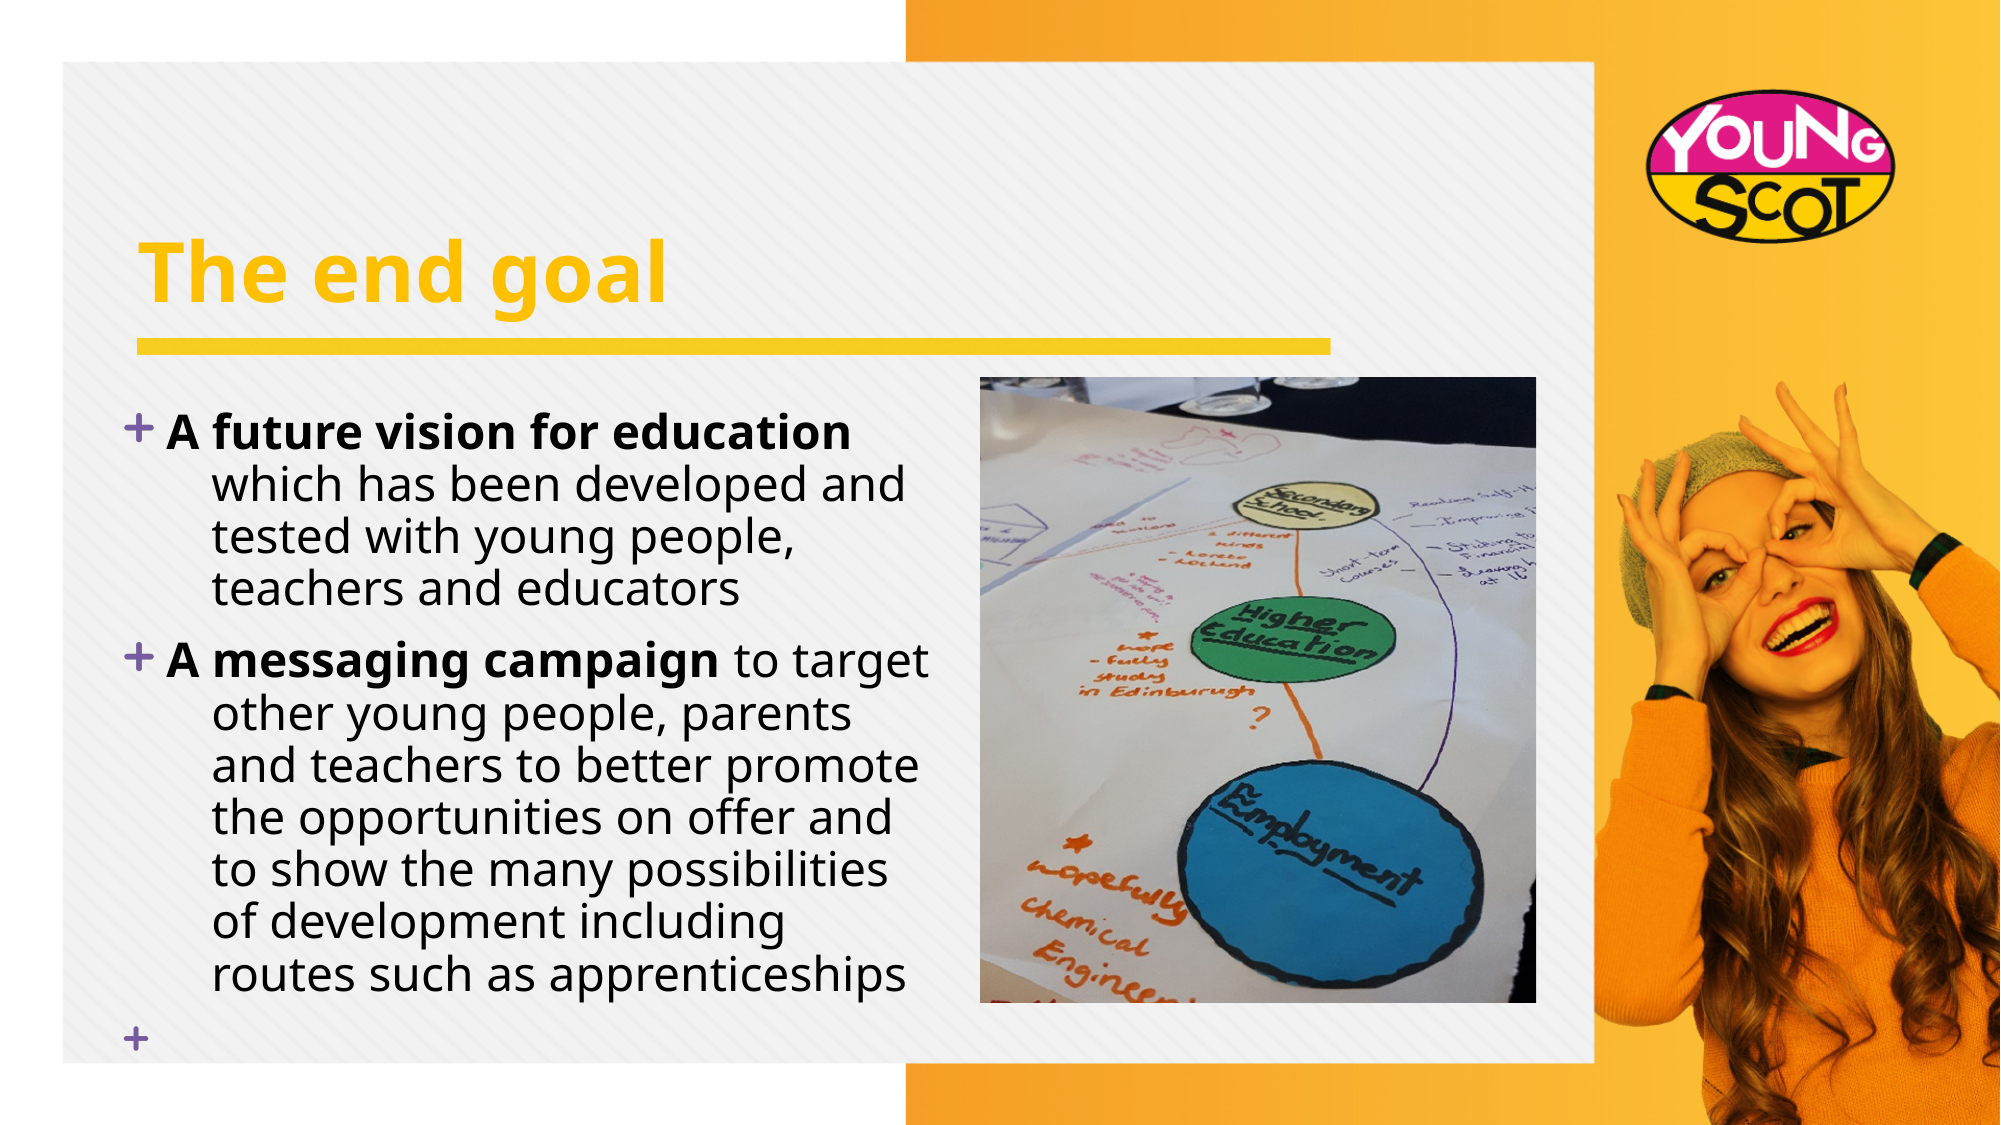

# The end goal
A future vision for education which has been developed and tested with young people, teachers and educators
A messaging campaign to target other young people, parents and teachers to better promote the opportunities on offer and to show the many possibilities of development including routes such as apprenticeships